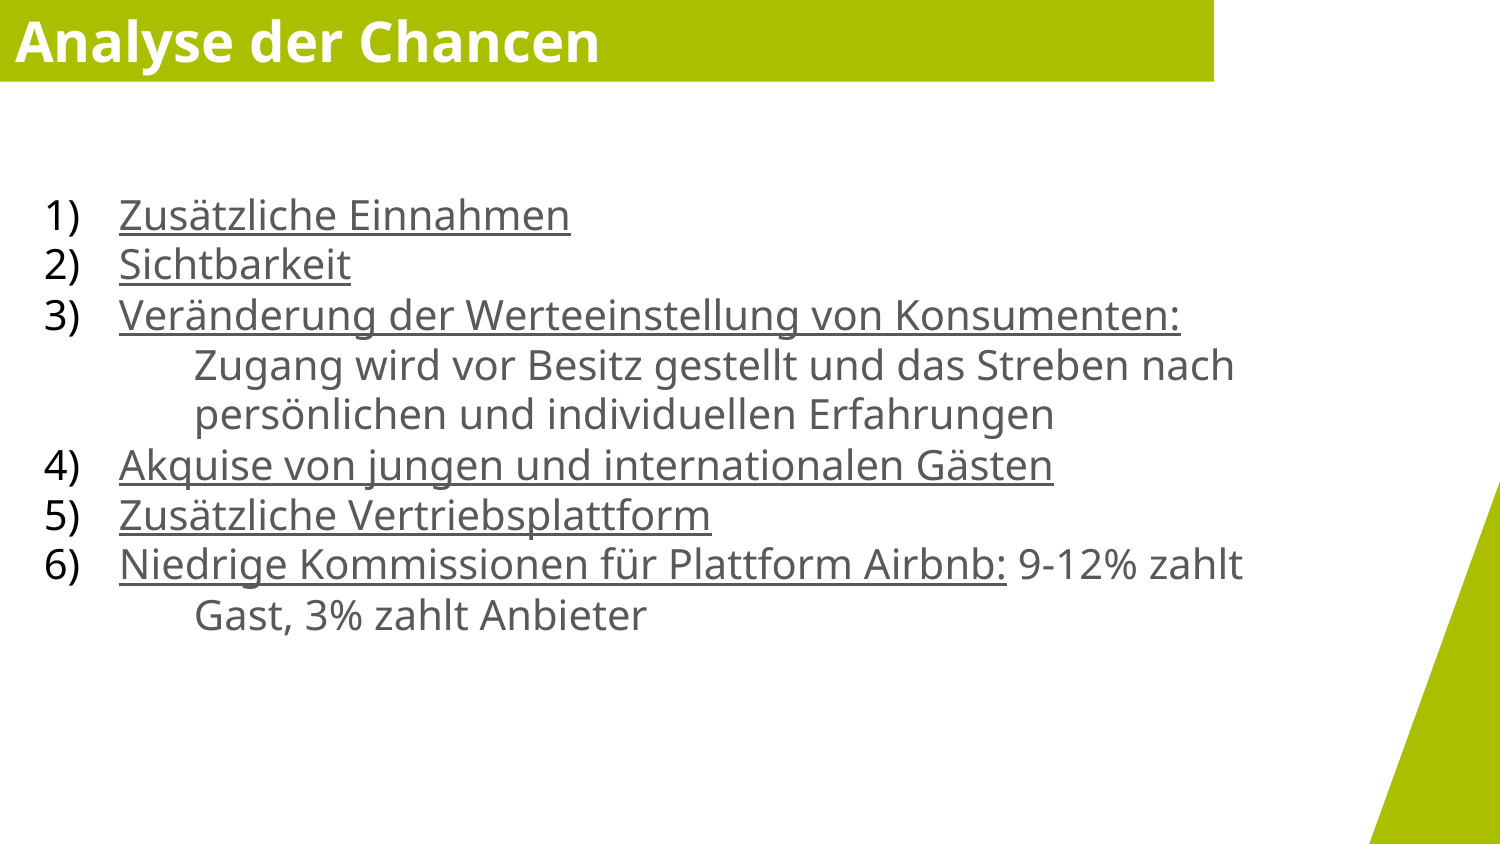

Analyse der Chancen
Zusätzliche Einnahmen
Sichtbarkeit
Veränderung der Werteeinstellung von Konsumenten: Zugang wird vor Besitz gestellt und das Streben nach persönlichen und individuellen Erfahrungen
Akquise von jungen und internationalen Gästen
Zusätzliche Vertriebsplattform
Niedrige Kommissionen für Plattform Airbnb: 9-12% zahlt Gast, 3% zahlt Anbieter